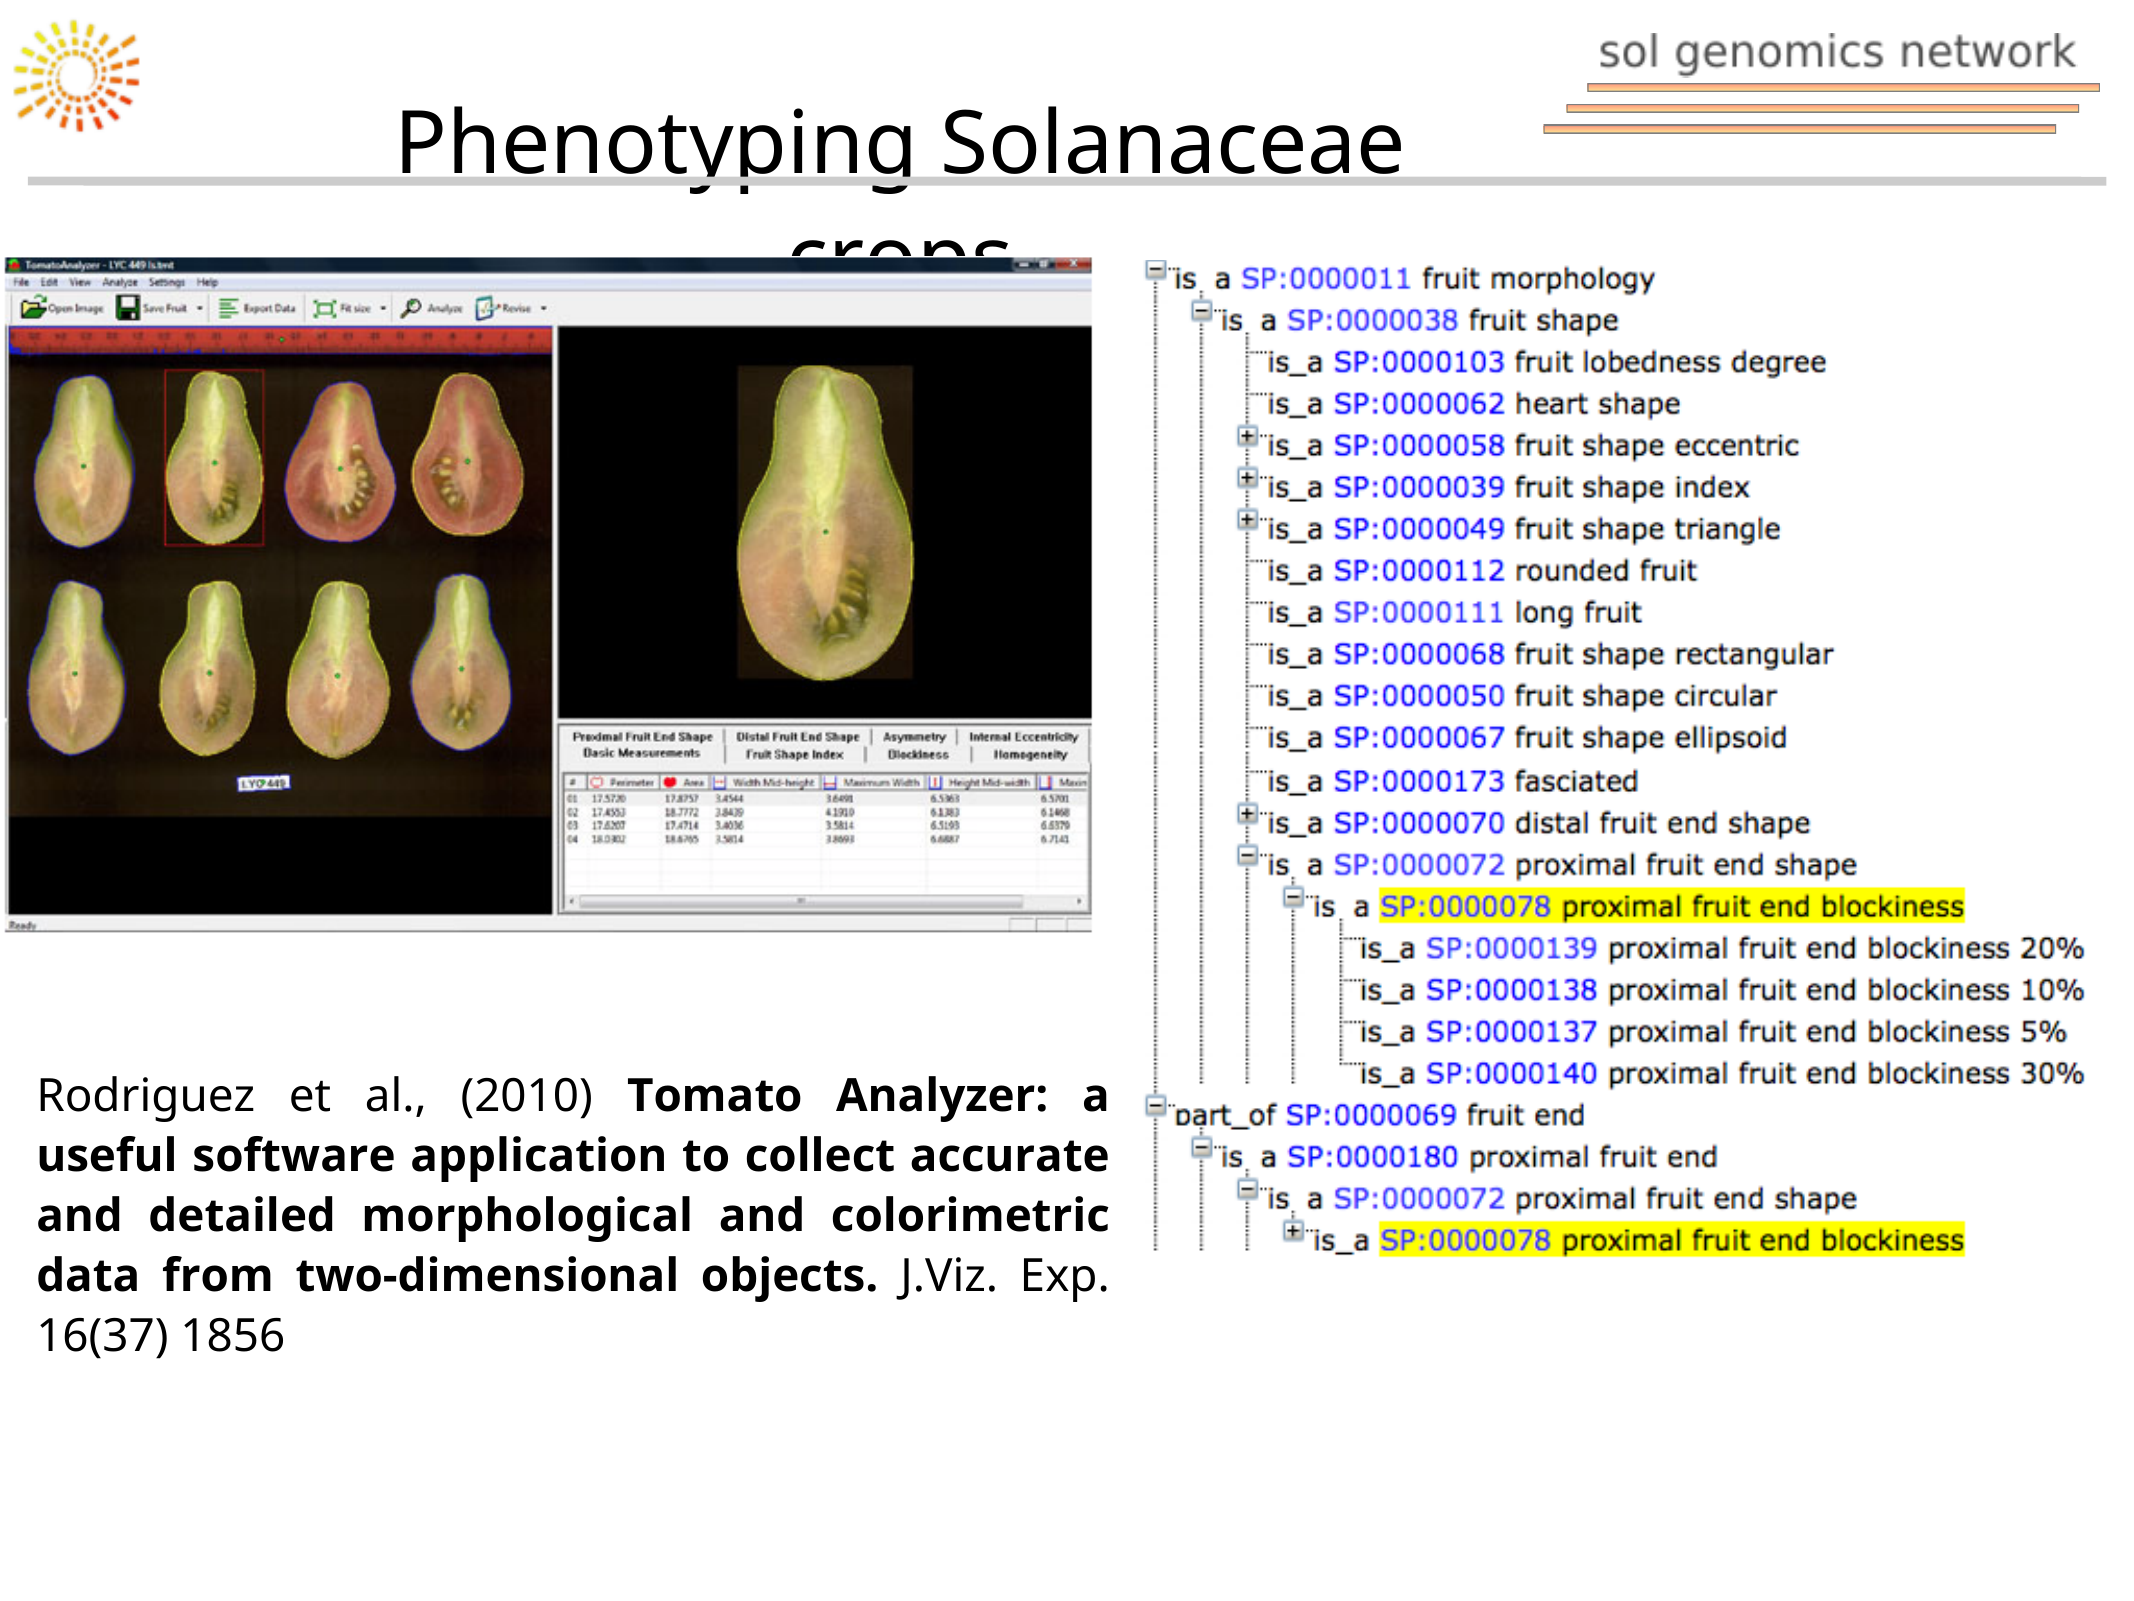

Phenotyping Solanaceae crops
Rodriguez et al., (2010) Tomato Analyzer: a useful software application to collect accurate and detailed morphological and colorimetric data from two-dimensional objects. J.Viz. Exp. 16(37) 1856